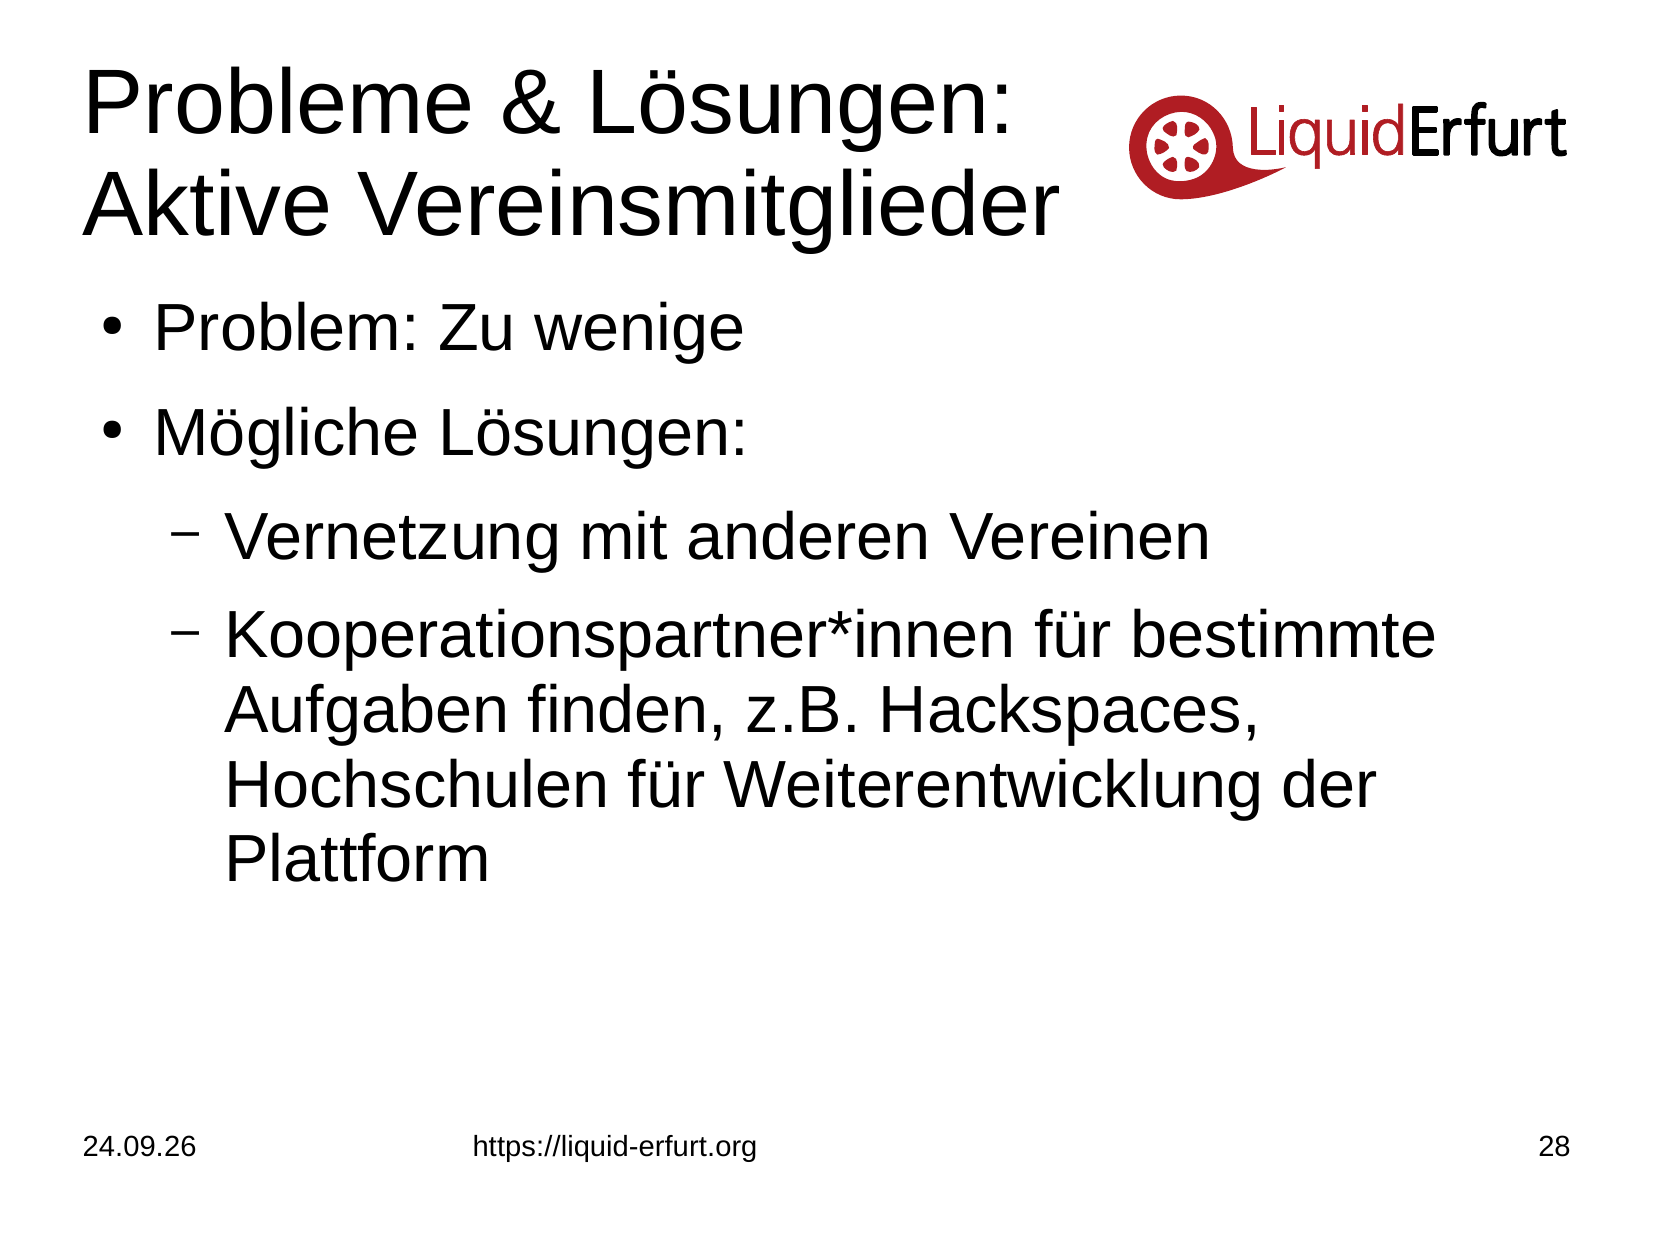

# Probleme & Lösungen: Aktive Vereinsmitglieder
Problem: Zu wenige
Mögliche Lösungen:
Vernetzung mit anderen Vereinen
Kooperationspartner*innen für bestimmte Aufgaben finden, z.B. Hackspaces, Hochschulen für Weiterentwicklung der Plattform
https://liquid-erfurt.org
28